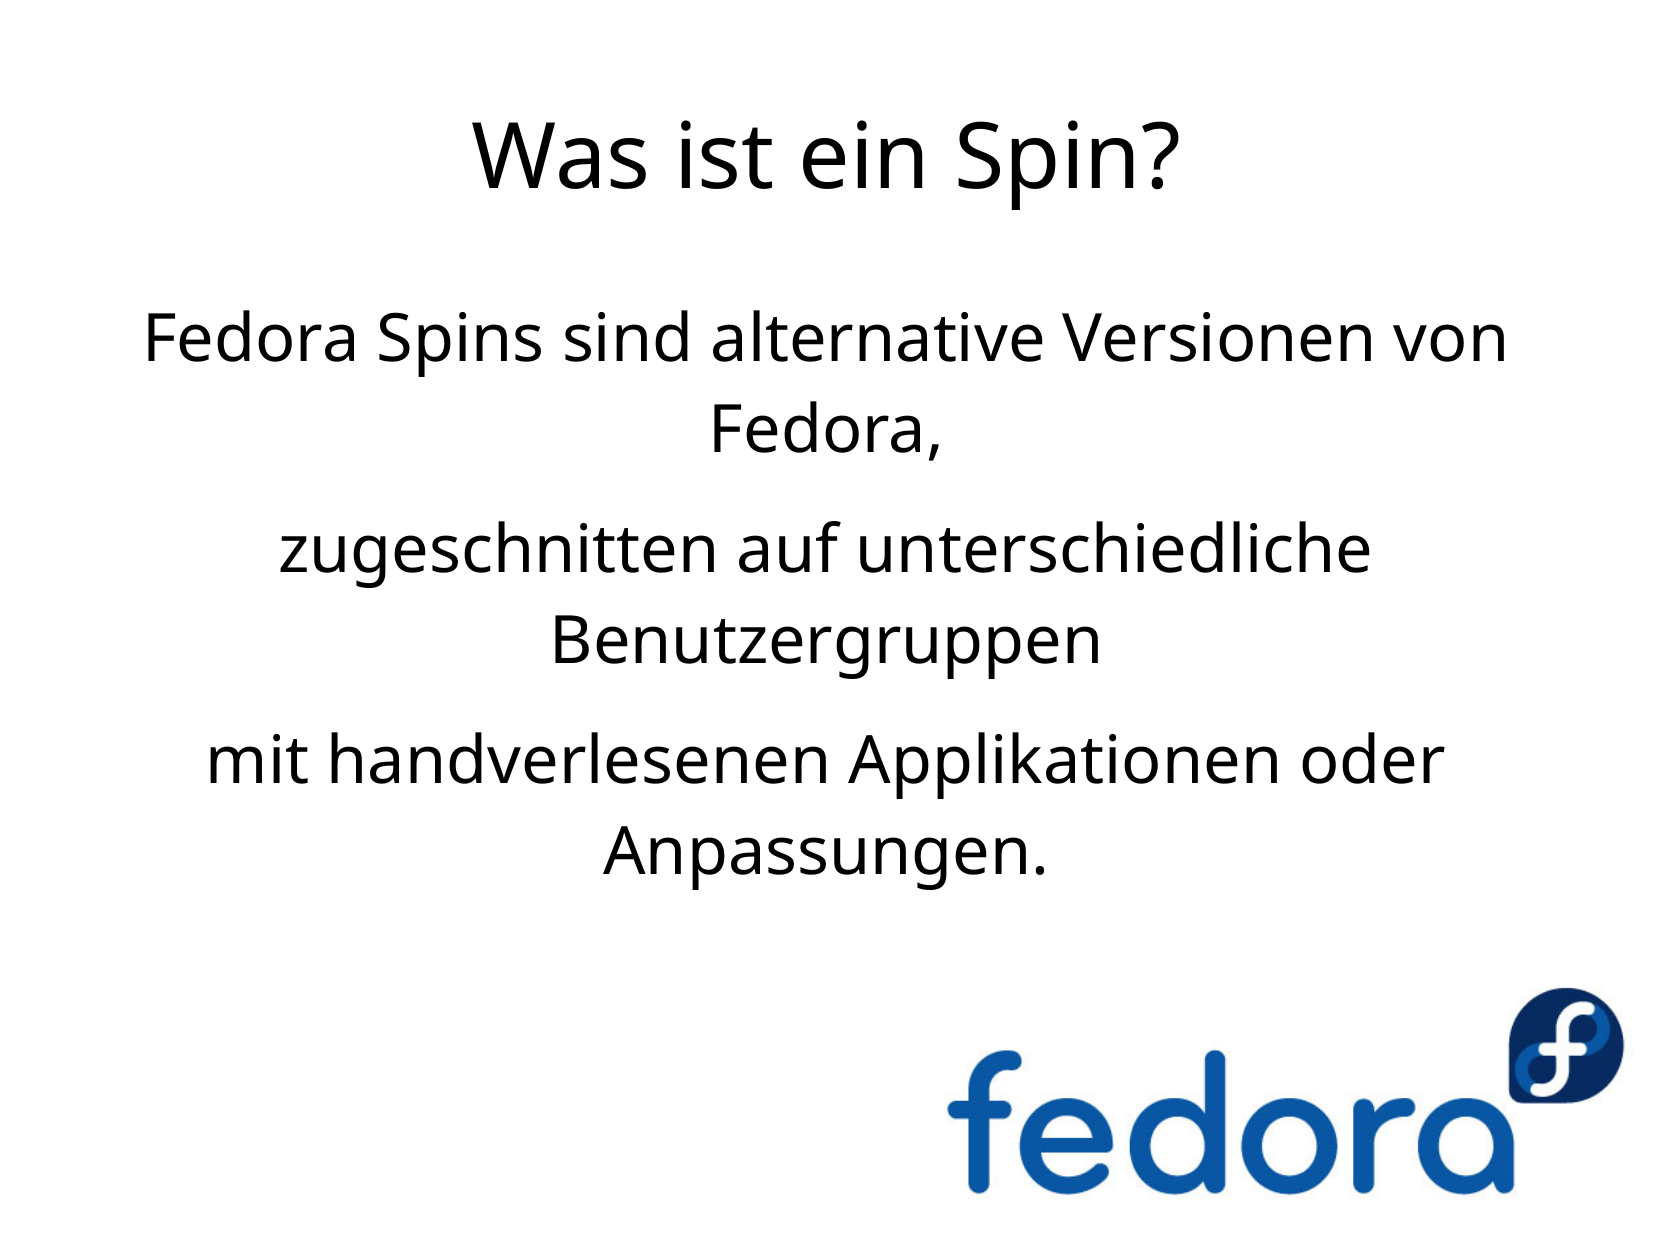

# Was ist ein Spin?
Fedora Spins sind alternative Versionen von Fedora,
zugeschnitten auf unterschiedliche Benutzergruppen
mit handverlesenen Applikationen oder Anpassungen.